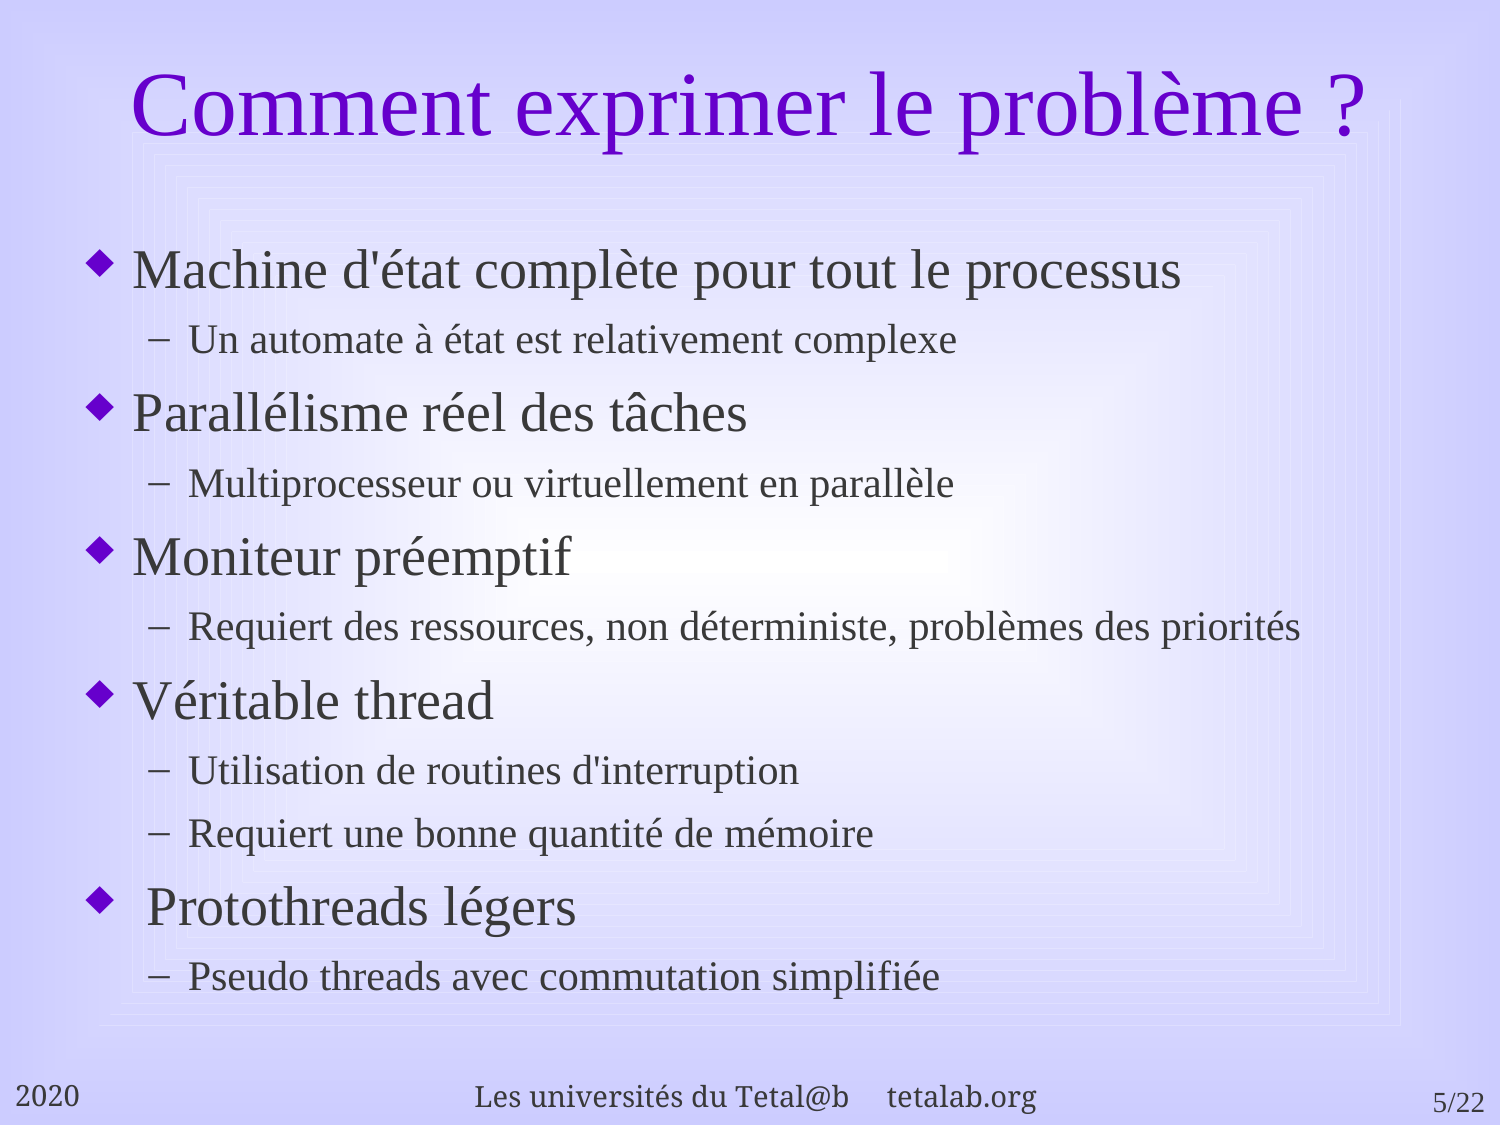

# Comment exprimer le problème ?
Machine d'état complète pour tout le processus
Un automate à état est relativement complexe
Parallélisme réel des tâches
Multiprocesseur ou virtuellement en parallèle
Moniteur préemptif
Requiert des ressources, non déterministe, problèmes des priorités
Véritable thread
Utilisation de routines d'interruption
Requiert une bonne quantité de mémoire
 Protothreads légers
Pseudo threads avec commutation simplifiée
2020
Les universités du Tetal@b tetalab.org
5